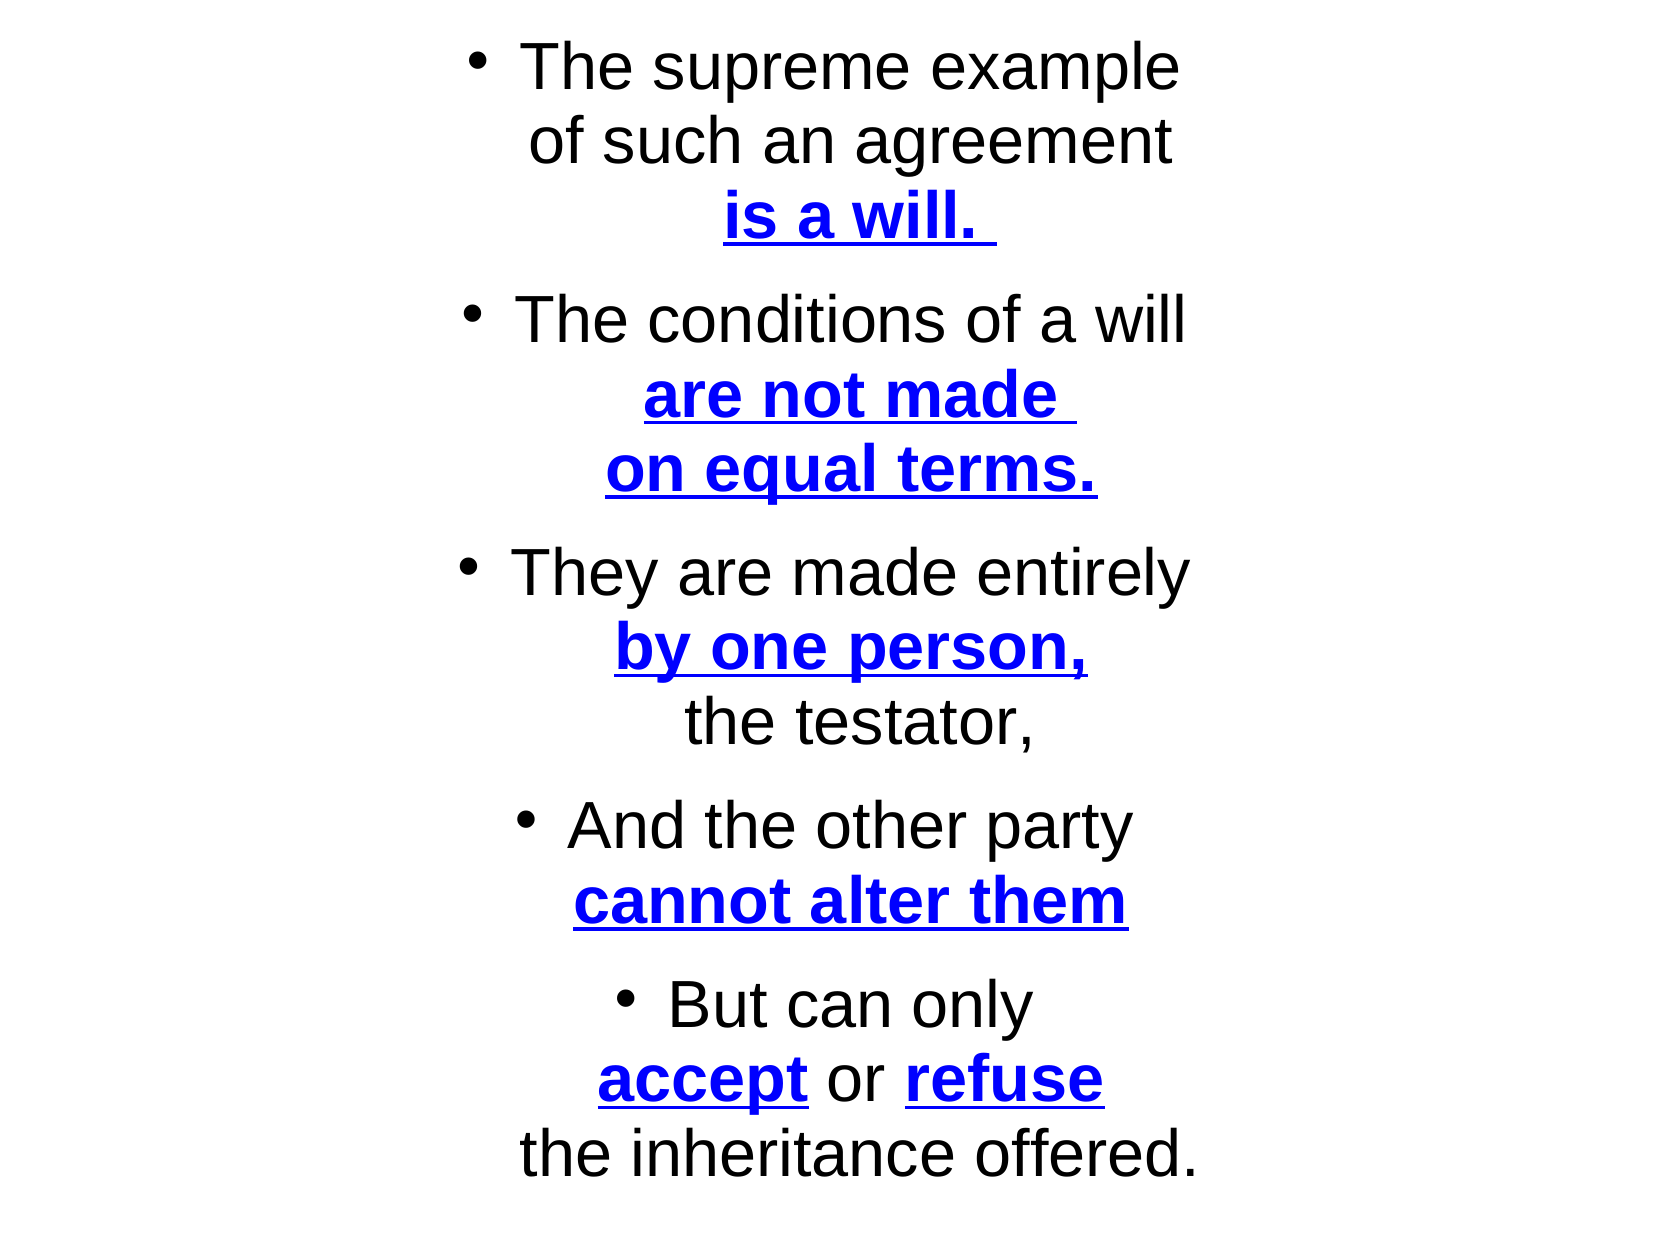

# The supreme example of such an agreement is a will.
The conditions of a will
are not made
on equal terms.
They are made entirely
by one person,
the testator,
And the other party
cannot alter them
But can only
accept or refuse
the inheritance offered.
27